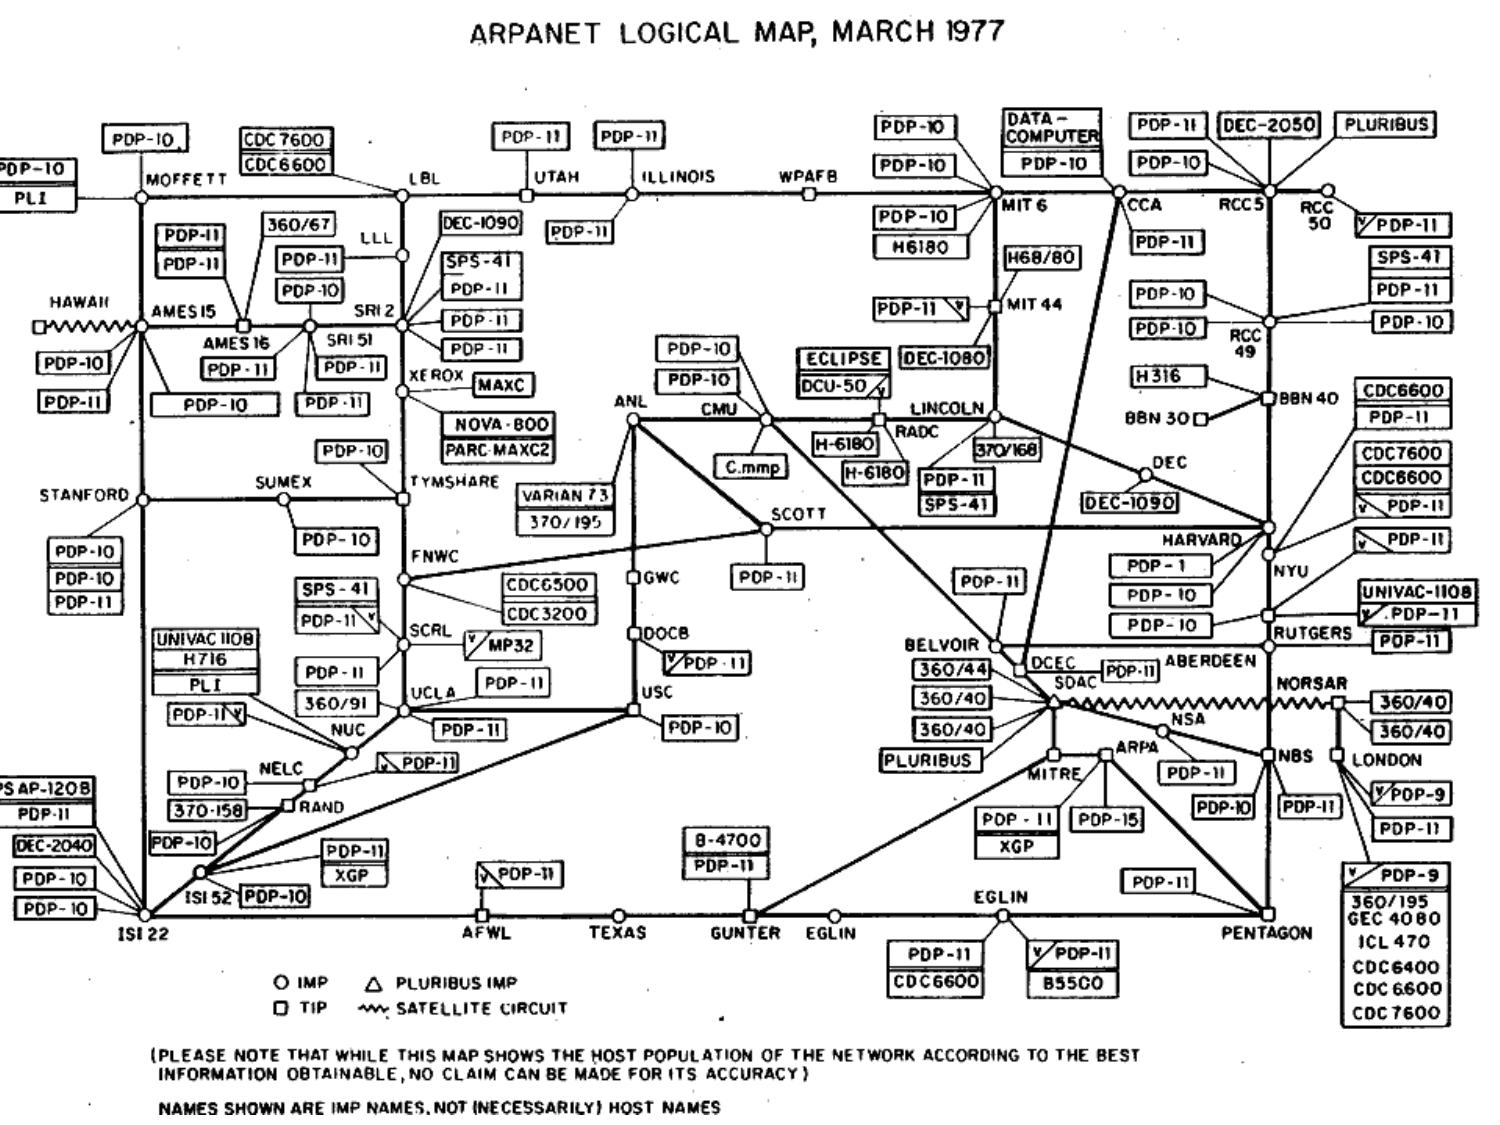

# Internet History
1961-1972: Early packet-switching principles
 Introducción